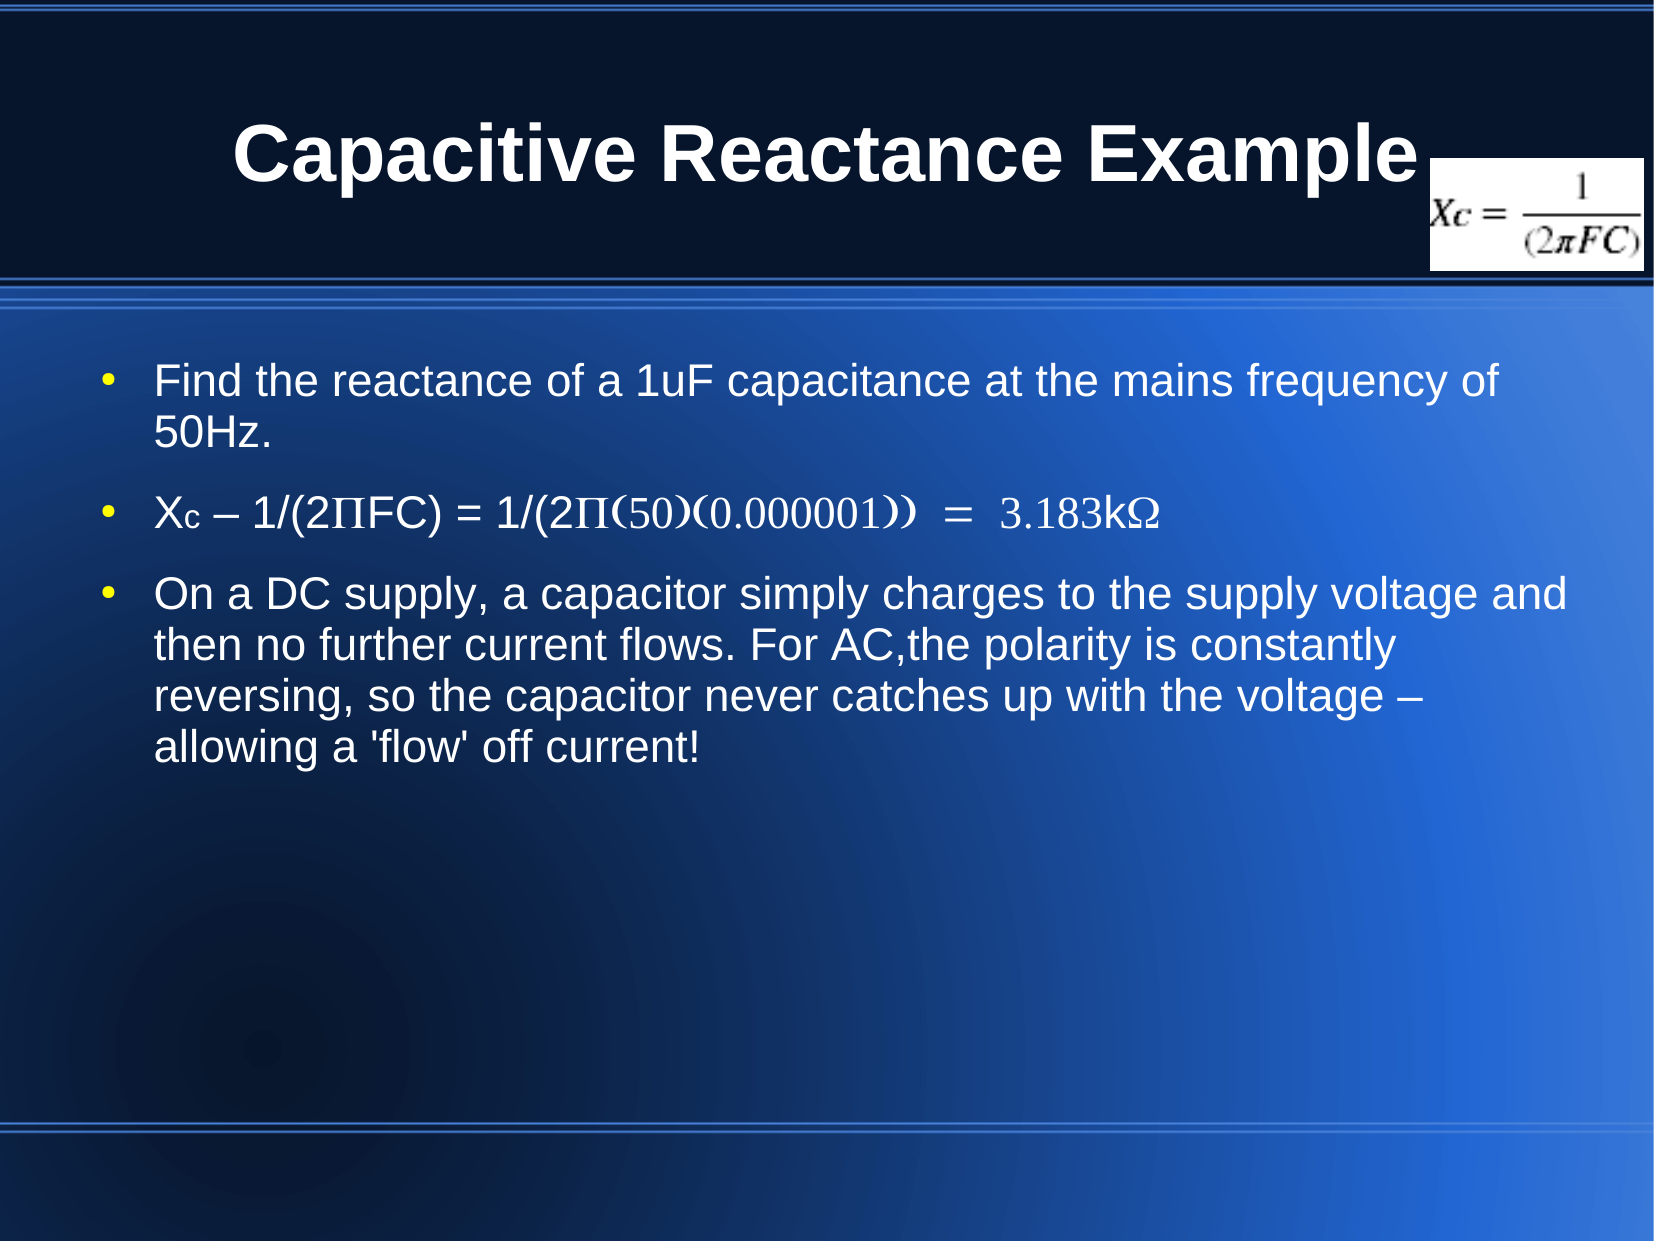

# Capacitive Reactance Example
Find the reactance of a 1uF capacitance at the mains frequency of 50Hz.
Xc – 1/(2PFC) = 1/(2P(50)(0.000001)) = 3.183kW
On a DC supply, a capacitor simply charges to the supply voltage and then no further current flows. For AC,the polarity is constantly reversing, so the capacitor never catches up with the voltage – allowing a 'flow' off current!